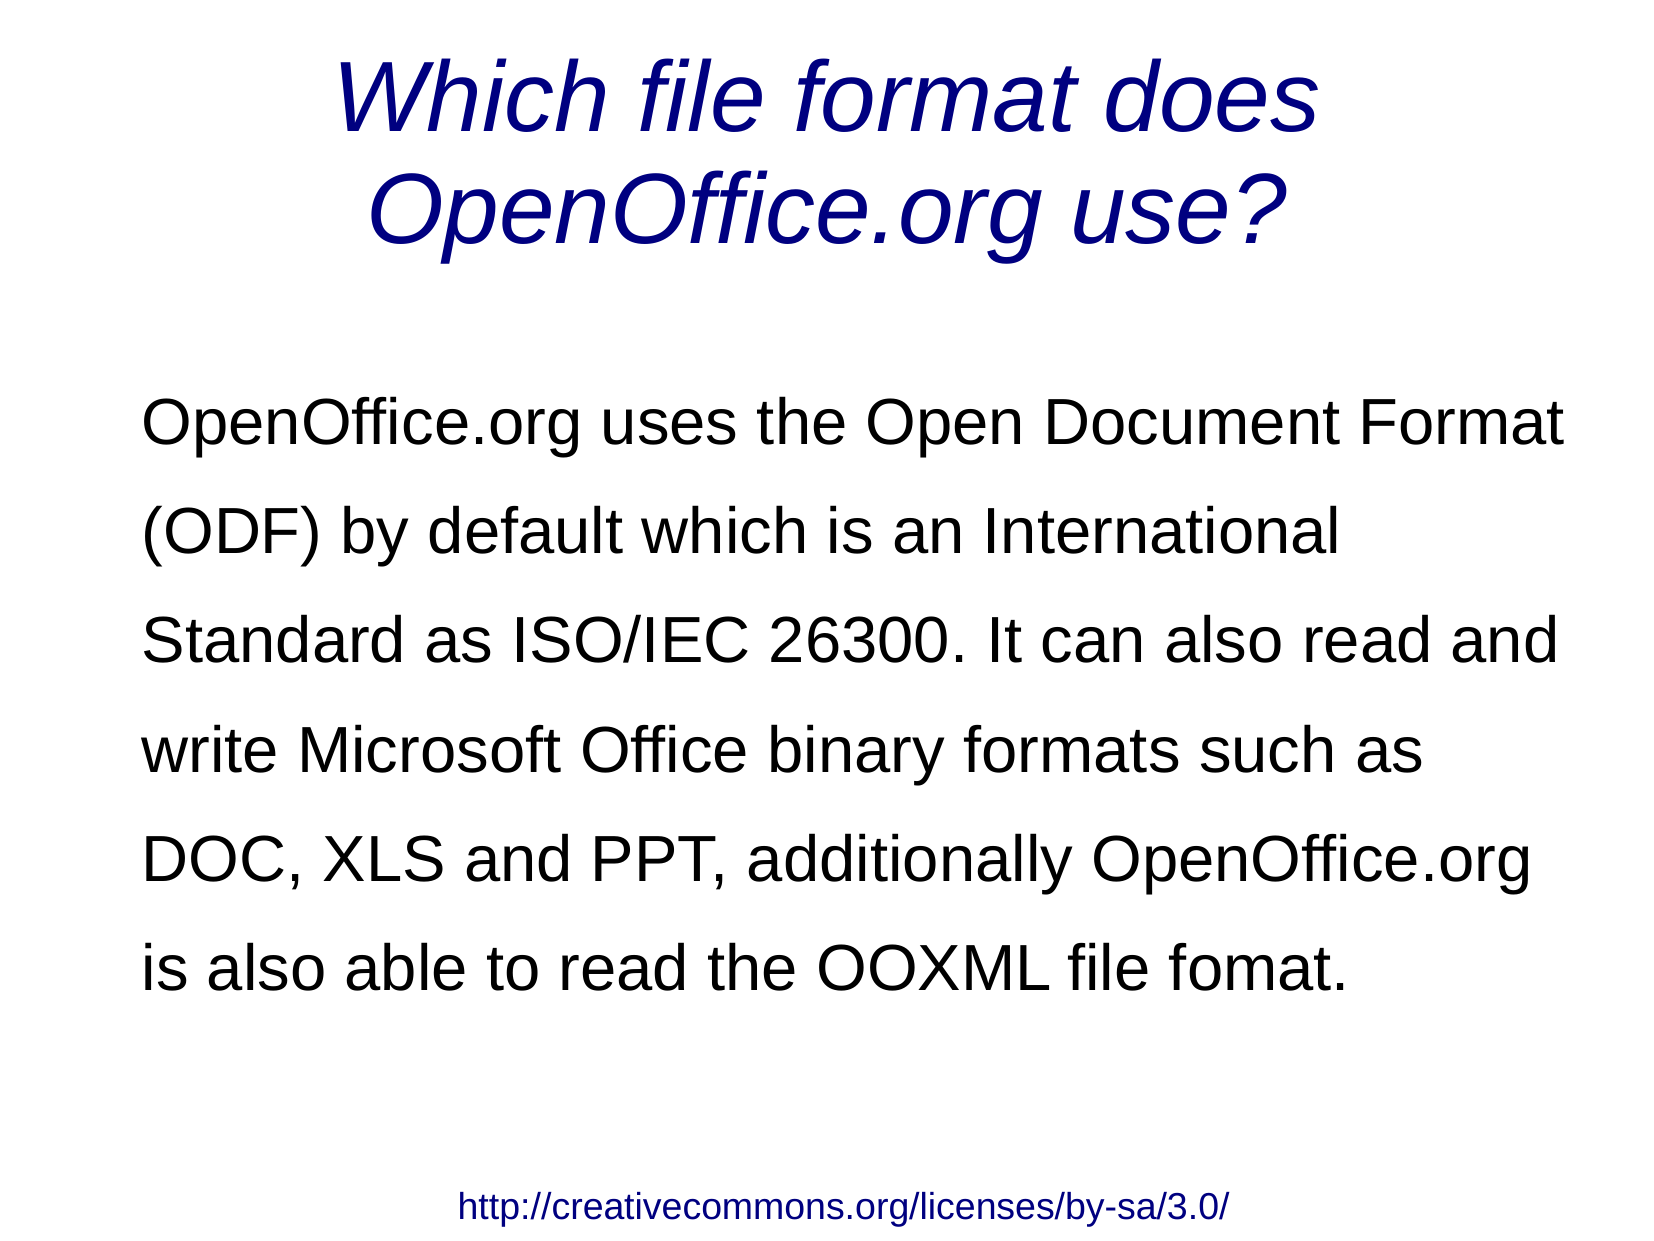

# Which file format does OpenOffice.org use?
OpenOffice.org uses the Open Document Format (ODF) by default which is an International Standard as ISO/IEC 26300. It can also read and write Microsoft Office binary formats such as DOC, XLS and PPT, additionally OpenOffice.org is also able to read the OOXML file fomat.